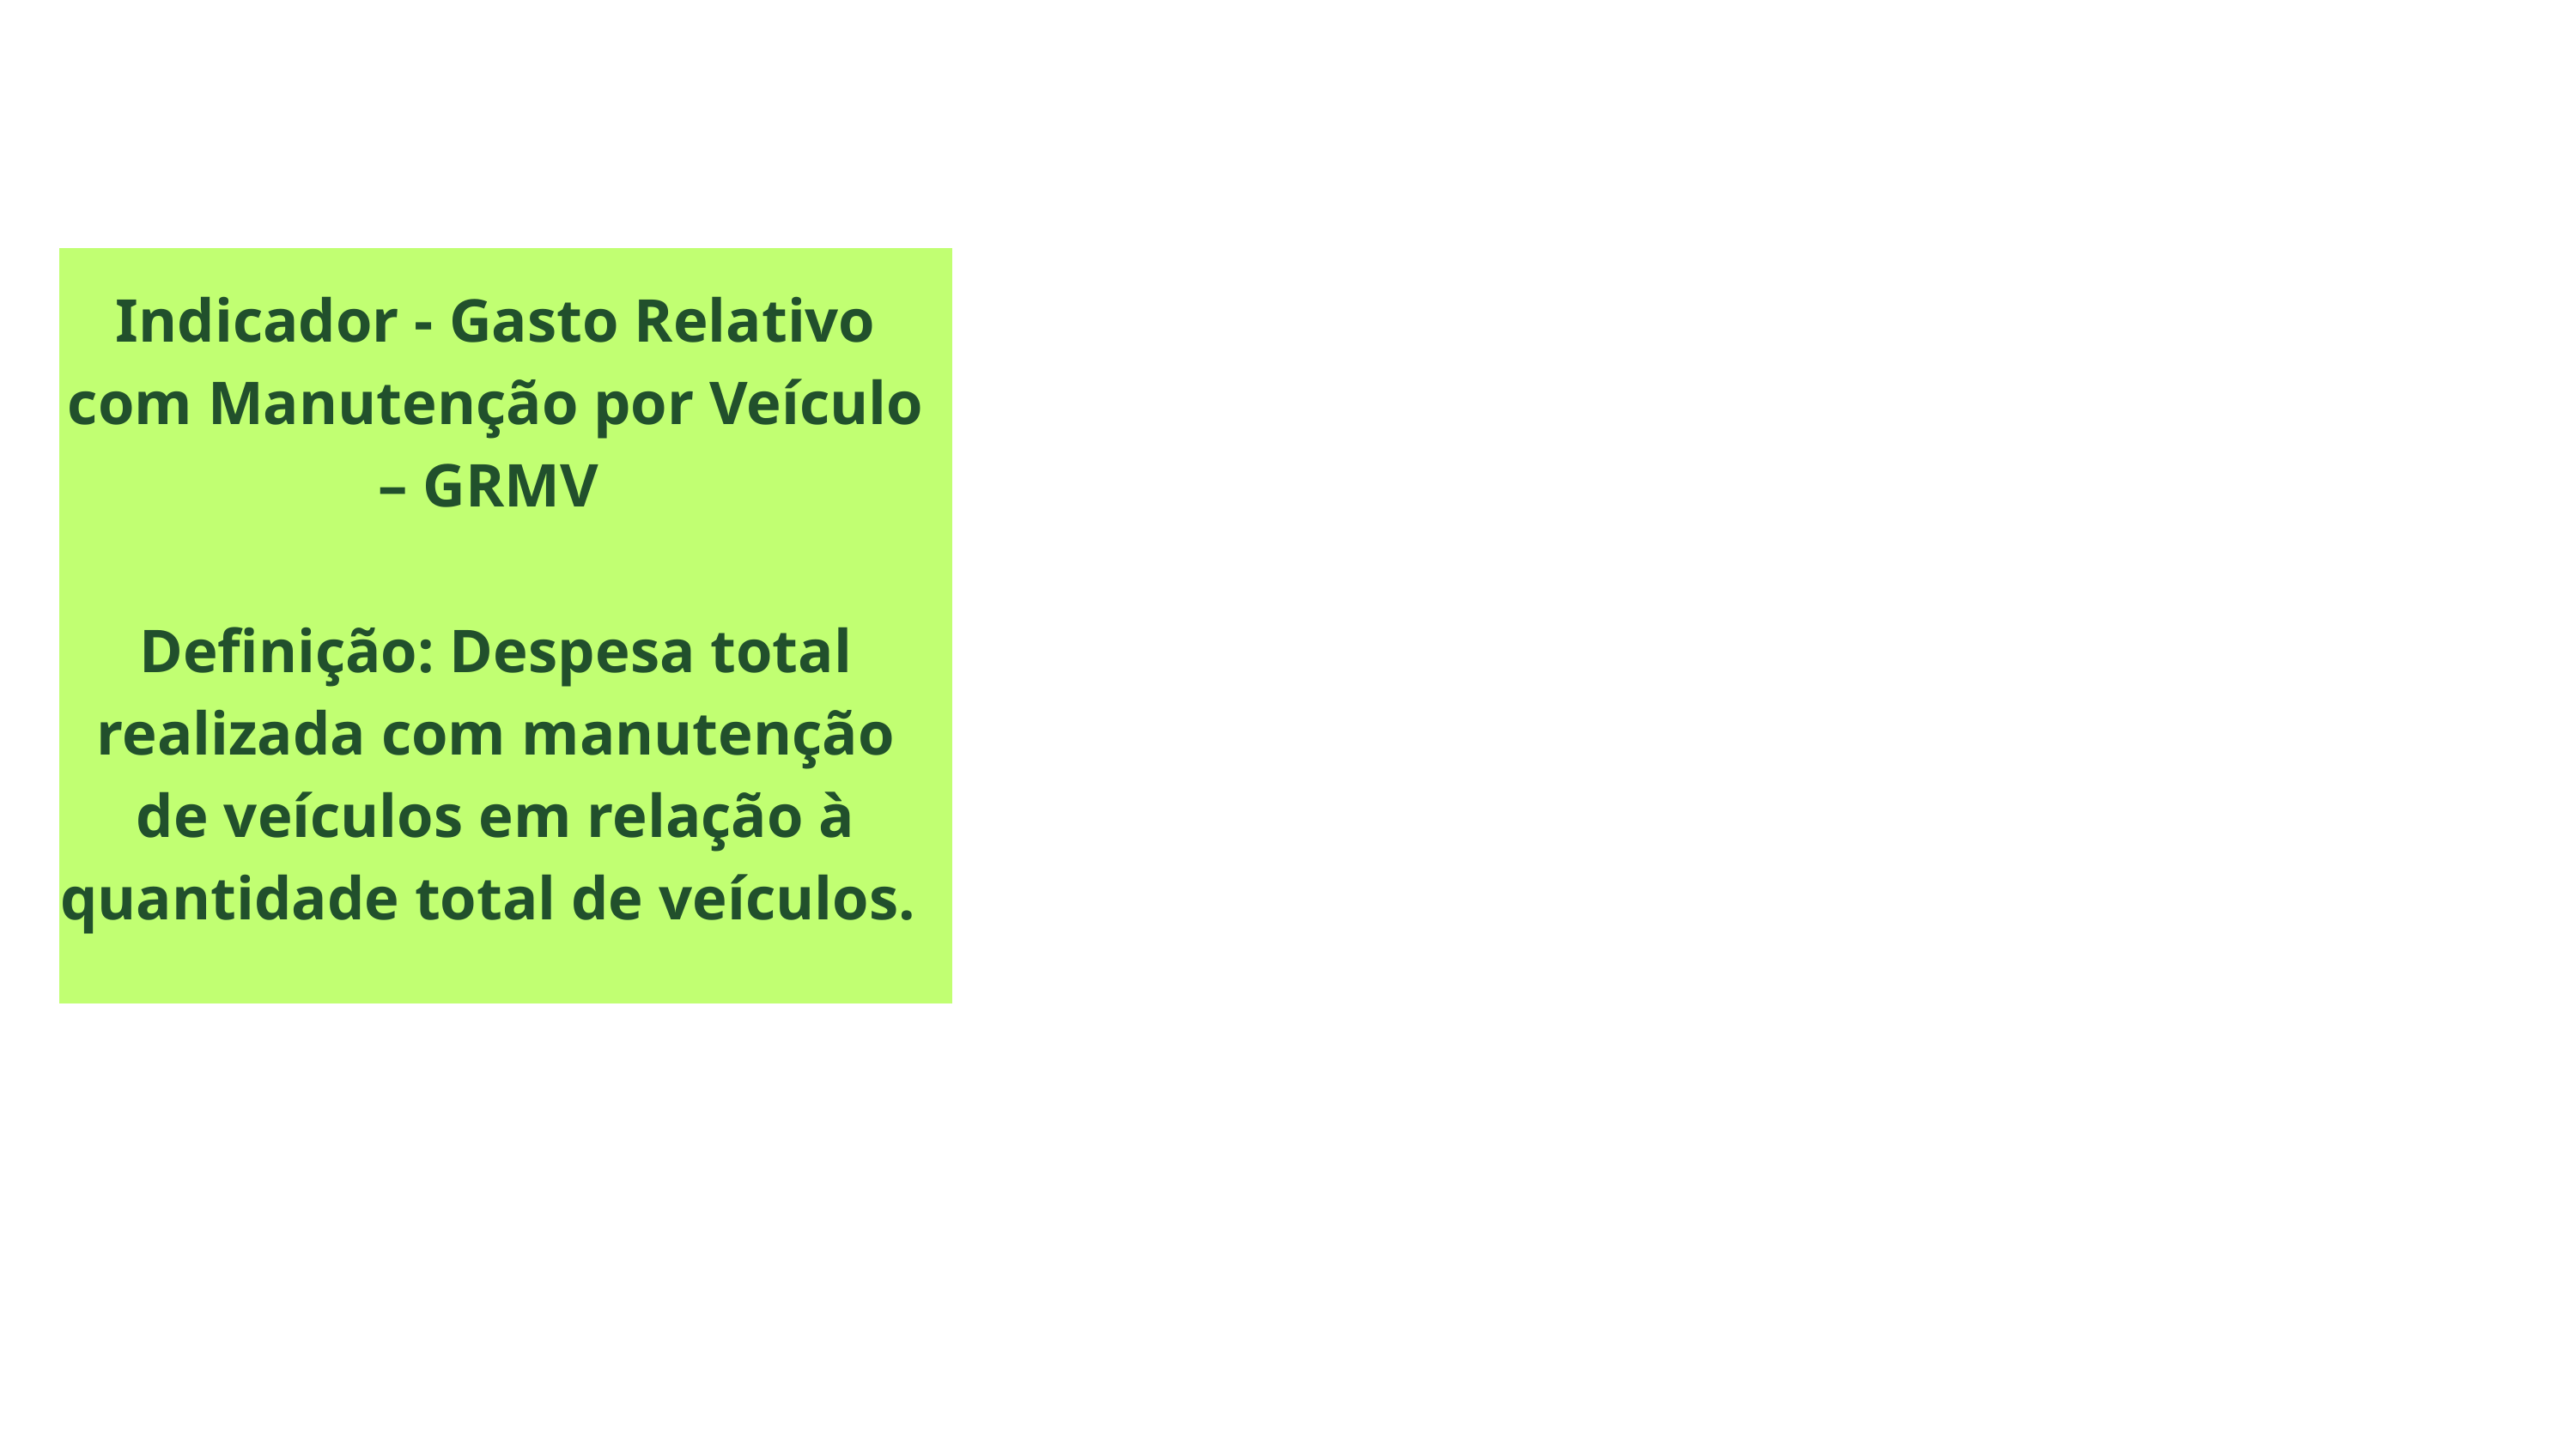

Fórmula: R$ / Quantidade de veículos.
Polaridade: Quanto menor o valor, melhor o desempenho.
Periodicidade: Anual.
Metodologia Análise de Desempenho: Anual
Unidade responsável pelas metas: Coordenadoria de Polícia Judicial.
Indicador - Gasto Relativo com Manutenção por Veículo – GRMV
Definição: Despesa total realizada com manutenção de veículos em relação à quantidade total de veículos.